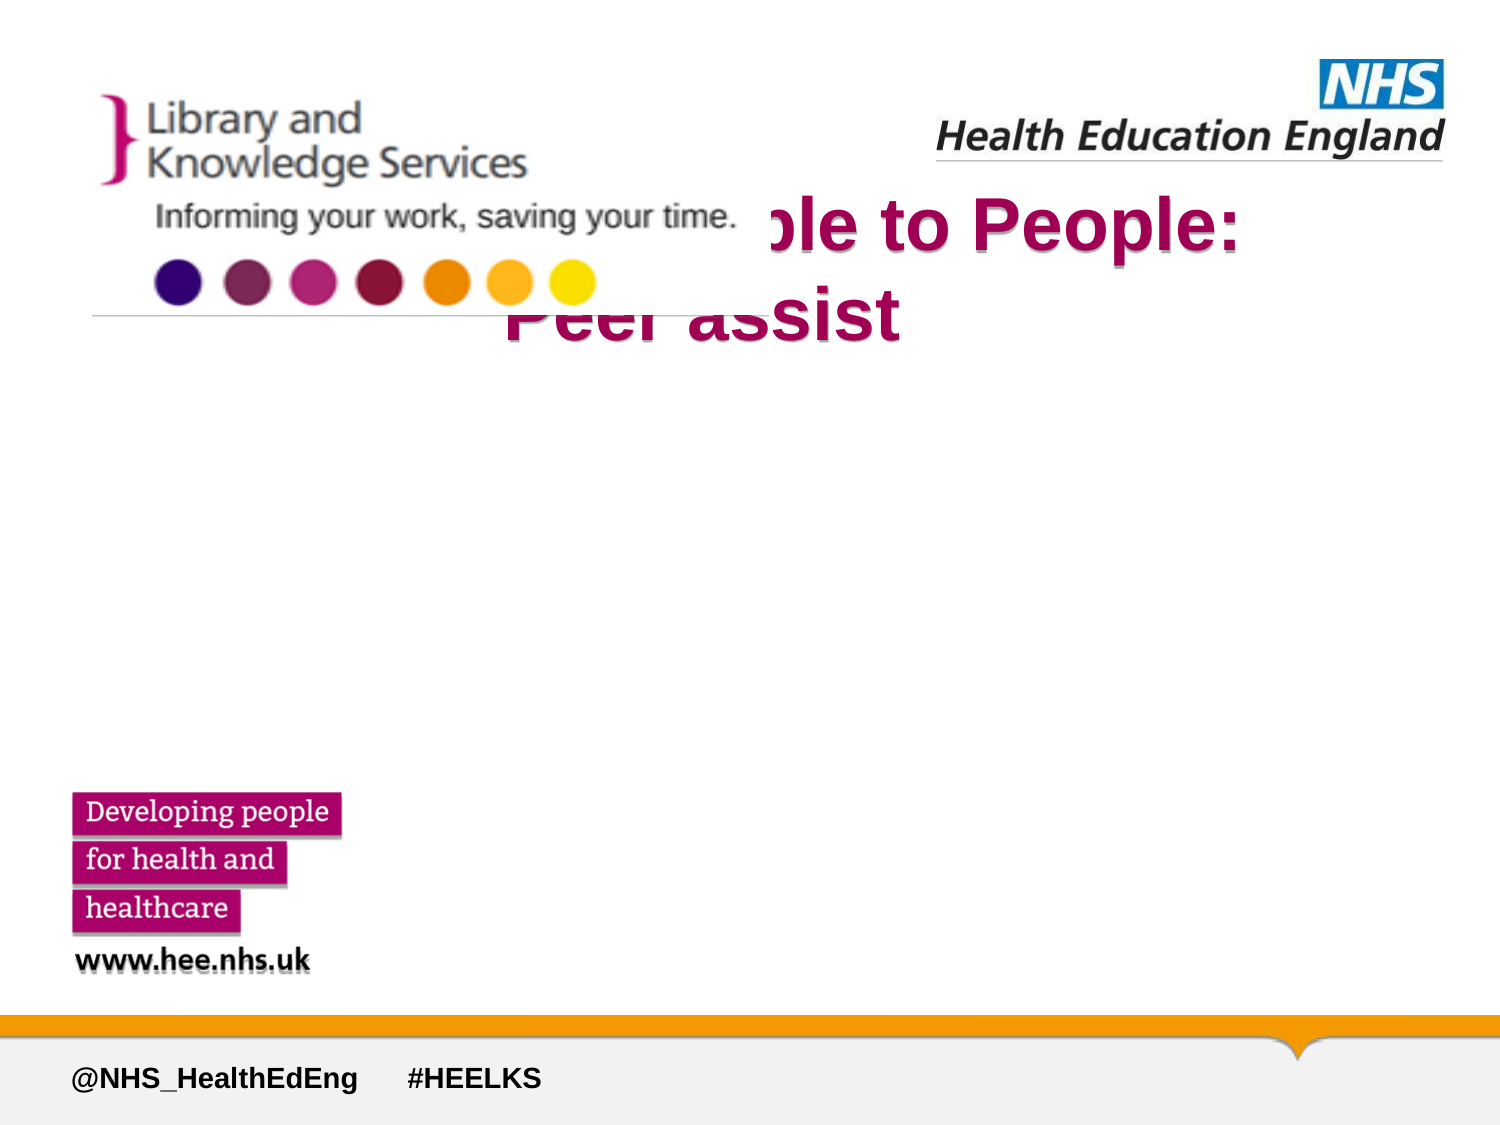

# Connecting People to People: Peer assist
@NHS_HealthEdEng #HEELKS